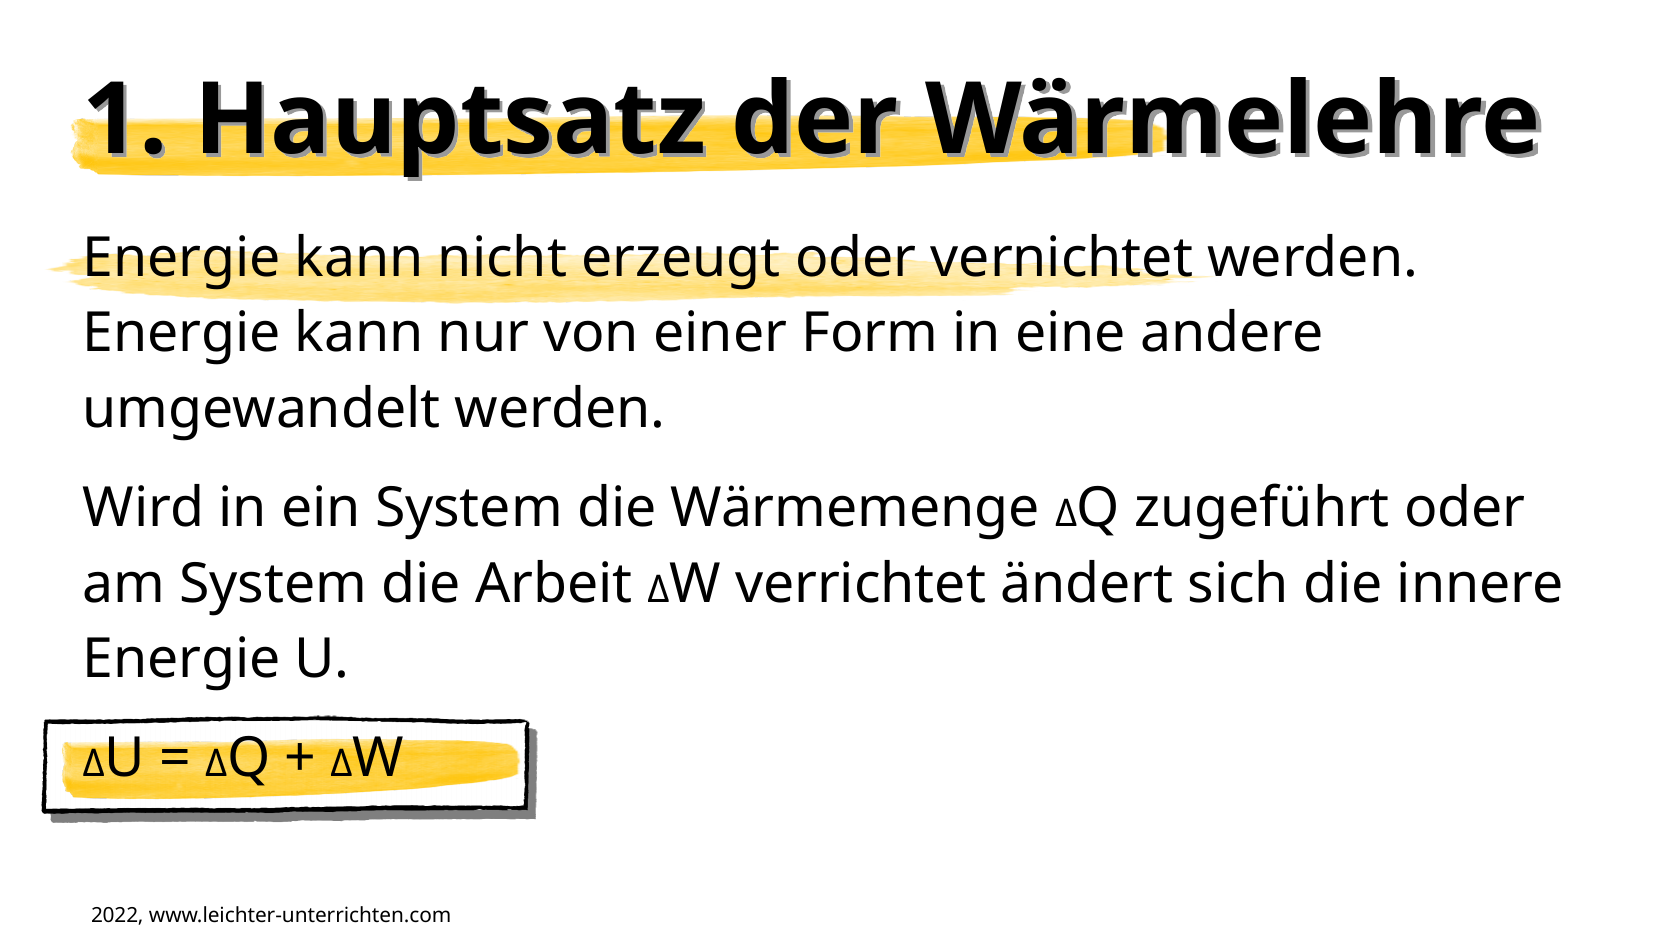

# 1. Hauptsatz der Wärmelehre
Energie kann nicht erzeugt oder vernichtet werden. Energie kann nur von einer Form in eine andere umgewandelt werden.
Wird in ein System die Wärmemenge ΔQ zugeführt oder am System die Arbeit ΔW verrichtet ändert sich die innere
Energie U.
ΔU = ΔQ + ΔW